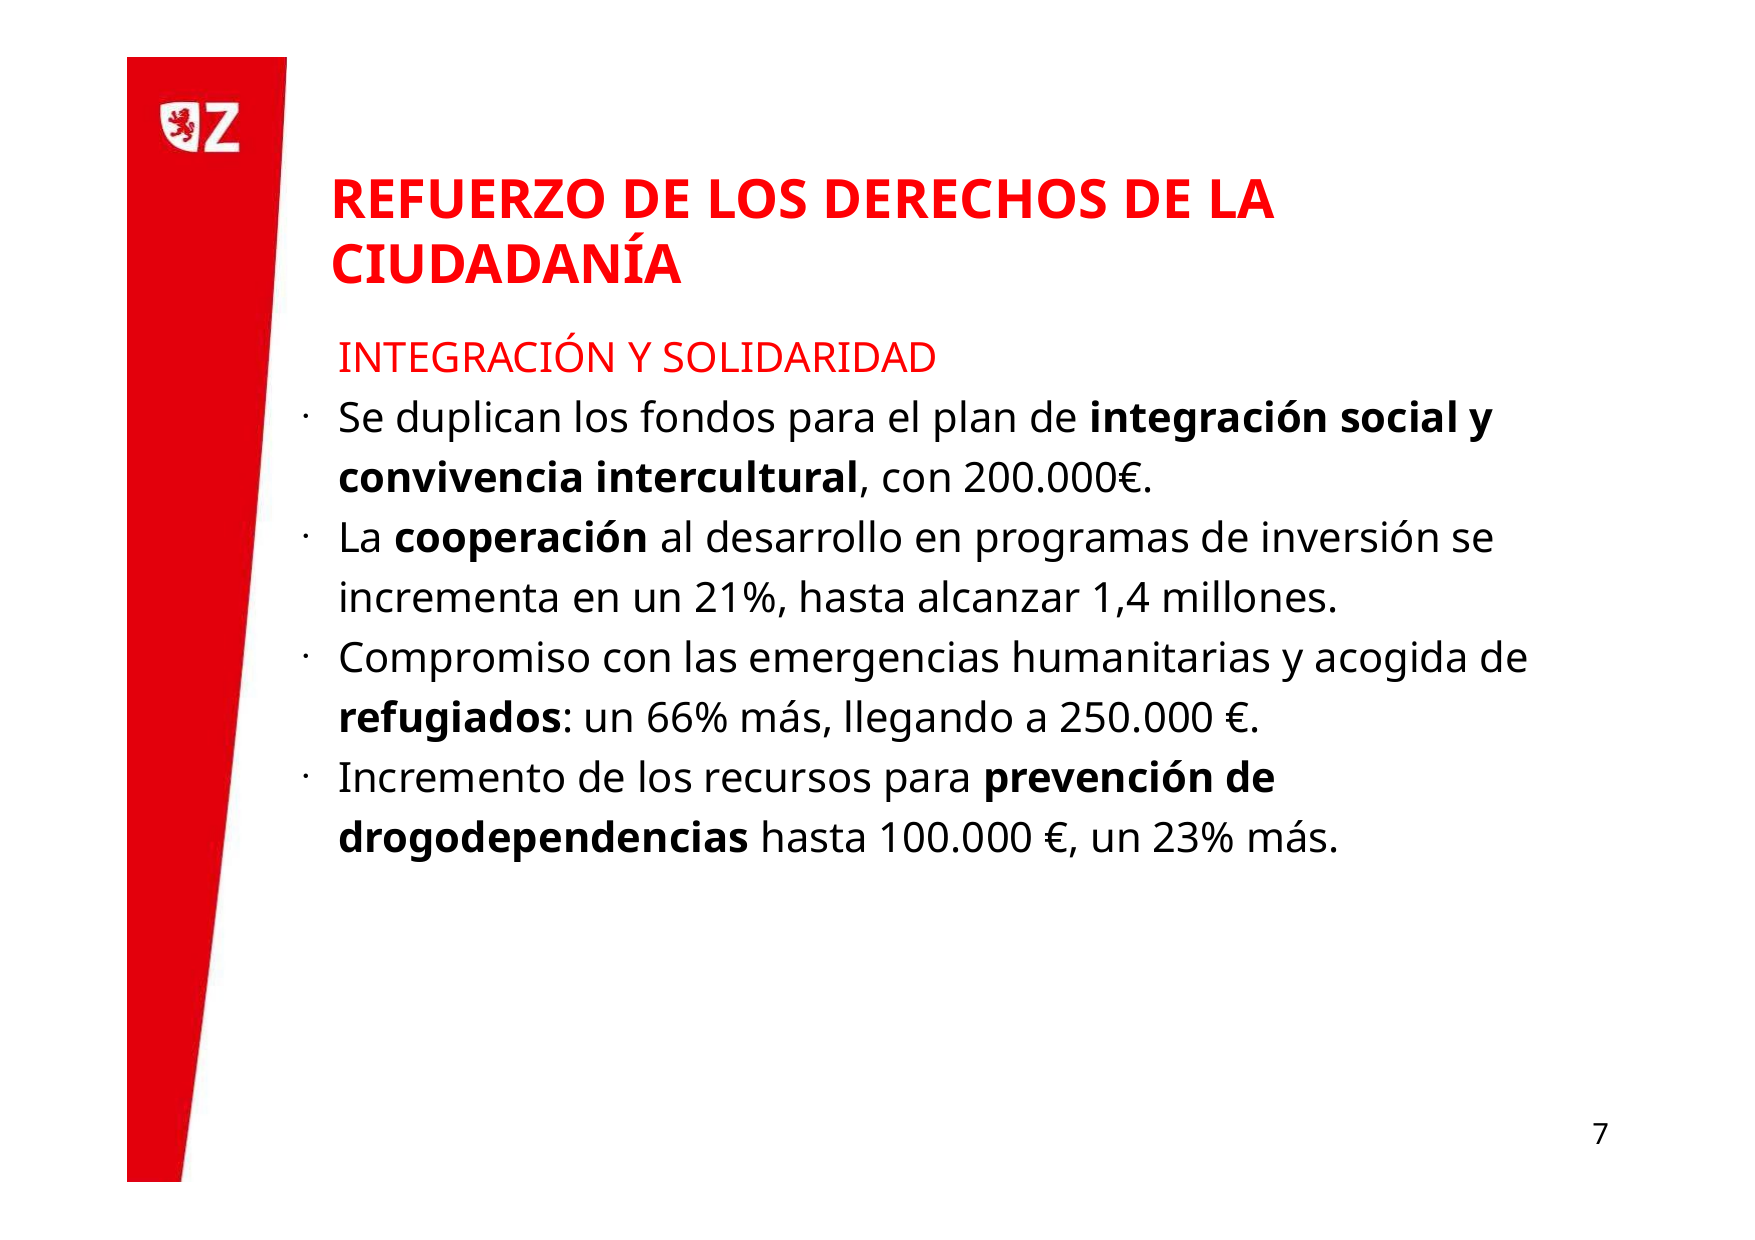

REFUERZO DE LOS DERECHOS DE LA CIUDADANÍA
INTEGRACIÓN Y SOLIDARIDAD
Se duplican los fondos para el plan de integración social y convivencia intercultural, con 200.000€.
La cooperación al desarrollo en programas de inversión se incrementa en un 21%, hasta alcanzar 1,4 millones.
Compromiso con las emergencias humanitarias y acogida de refugiados: un 66% más, llegando a 250.000 €.
Incremento de los recursos para prevención de drogodependencias hasta 100.000 €, un 23% más.